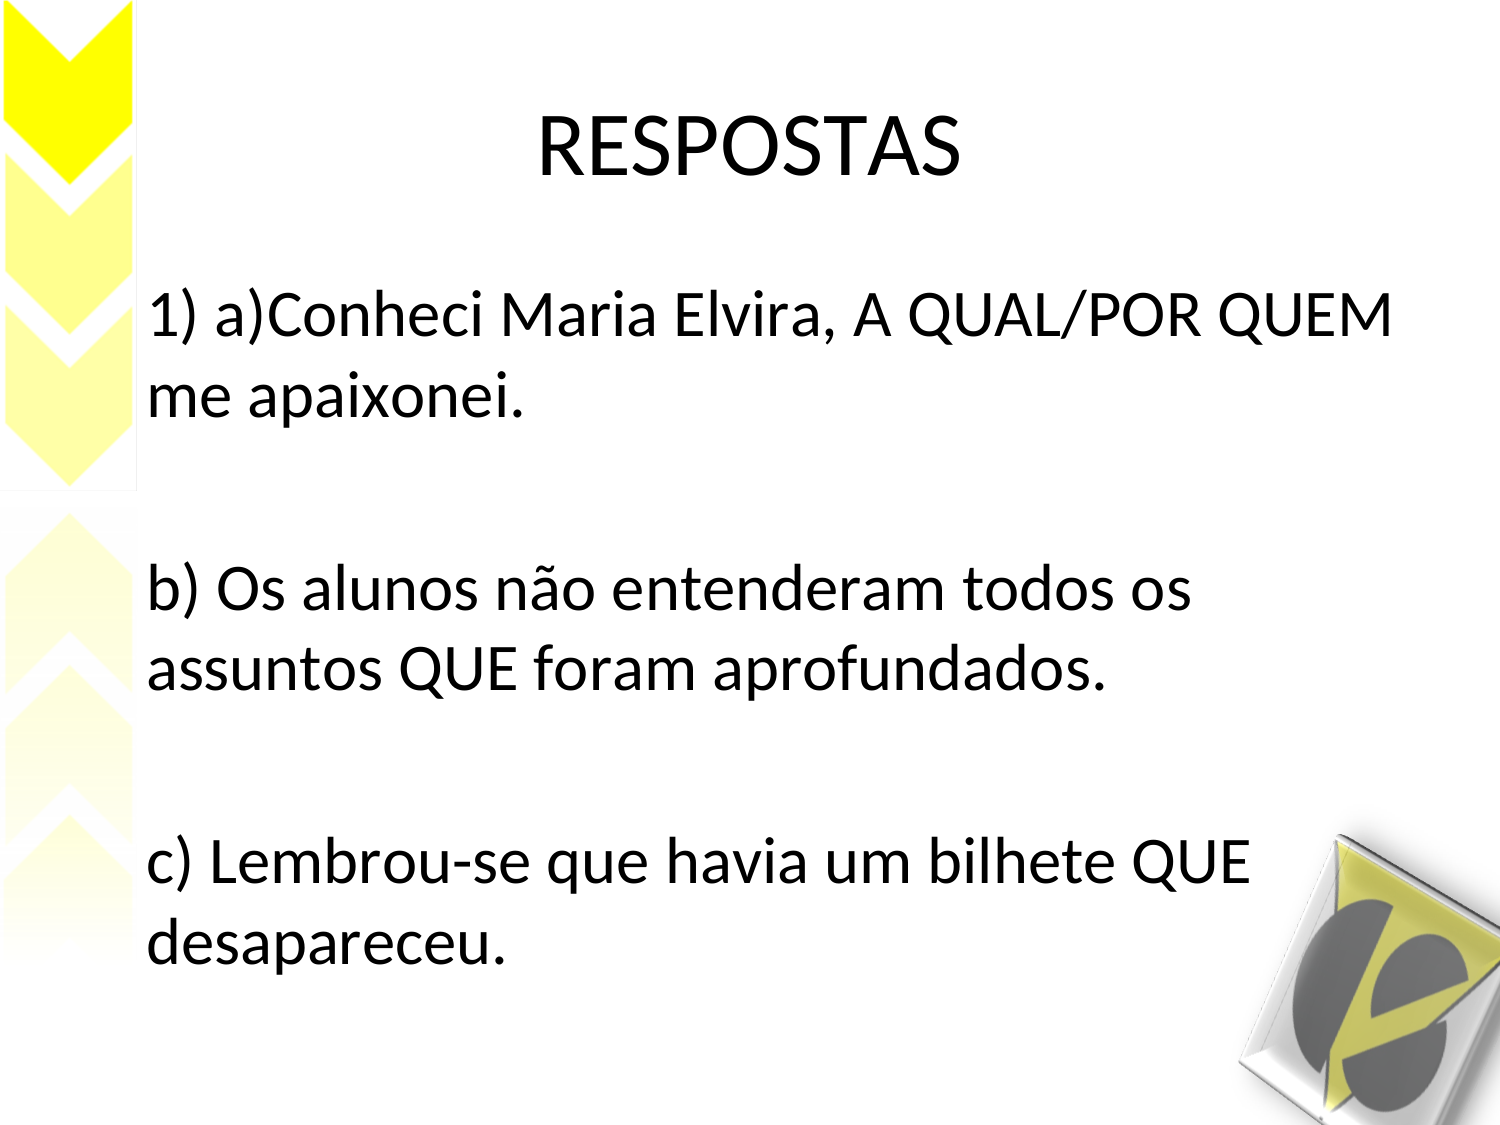

# RESPOSTAS
1) a)Conheci Maria Elvira, A QUAL/POR QUEM me apaixonei.
b) Os alunos não entenderam todos os assuntos QUE foram aprofundados.
c) Lembrou-se que havia um bilhete QUE desapareceu.